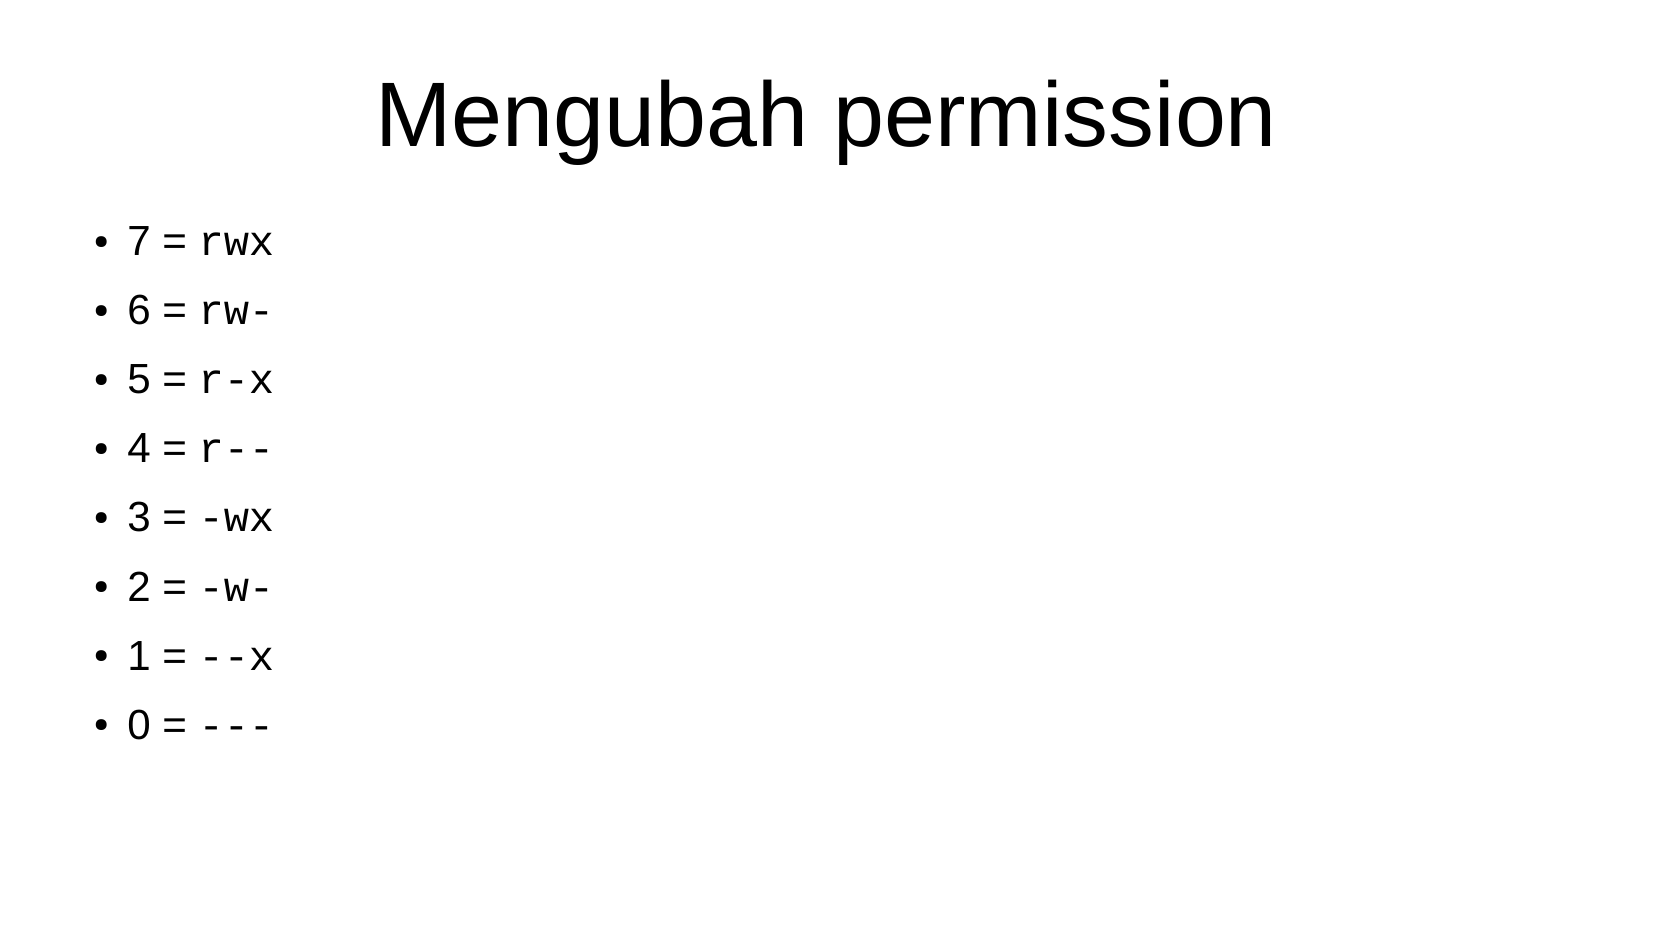

# Mengubah permission
7 = rwx
6 = rw-
5 = r-x
4 = r--
3 = -wx
2 = -w-
1 = --x
0 = ---